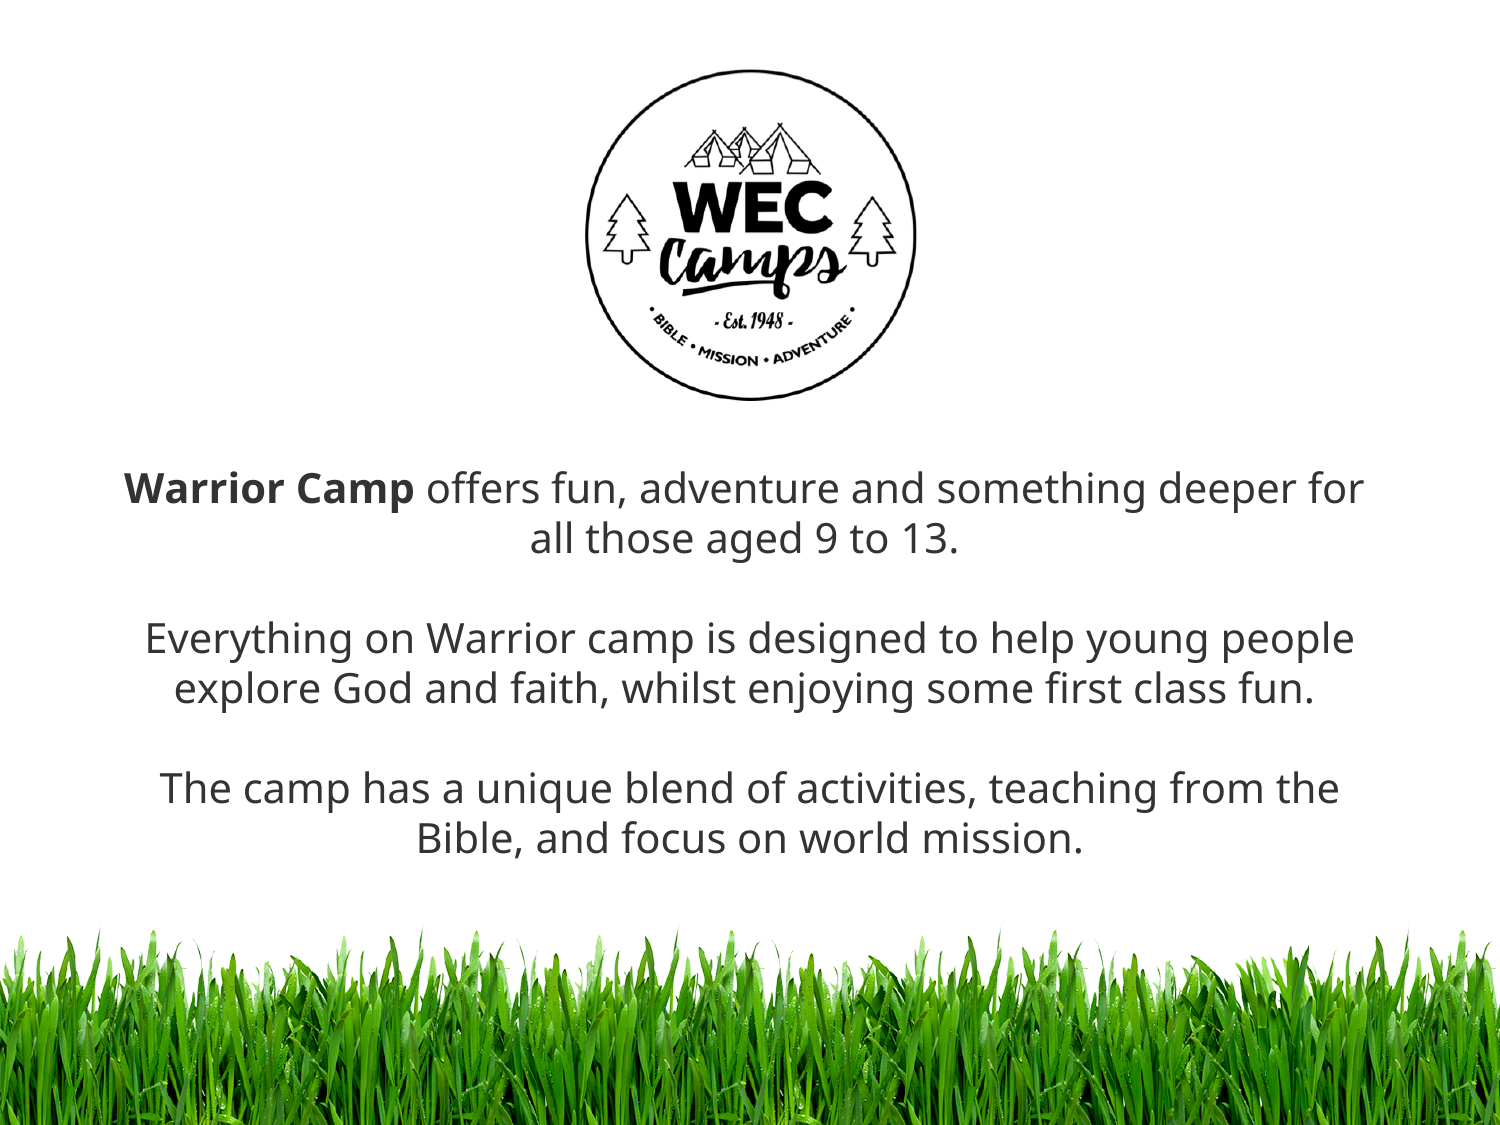

Warrior Camp offers fun, adventure and something deeper for
all those aged 9 to 13.
Everything on Warrior camp is designed to help young people explore God and faith, whilst enjoying some first class fun.
The camp has a unique blend of activities, teaching from the Bible, and focus on world mission.